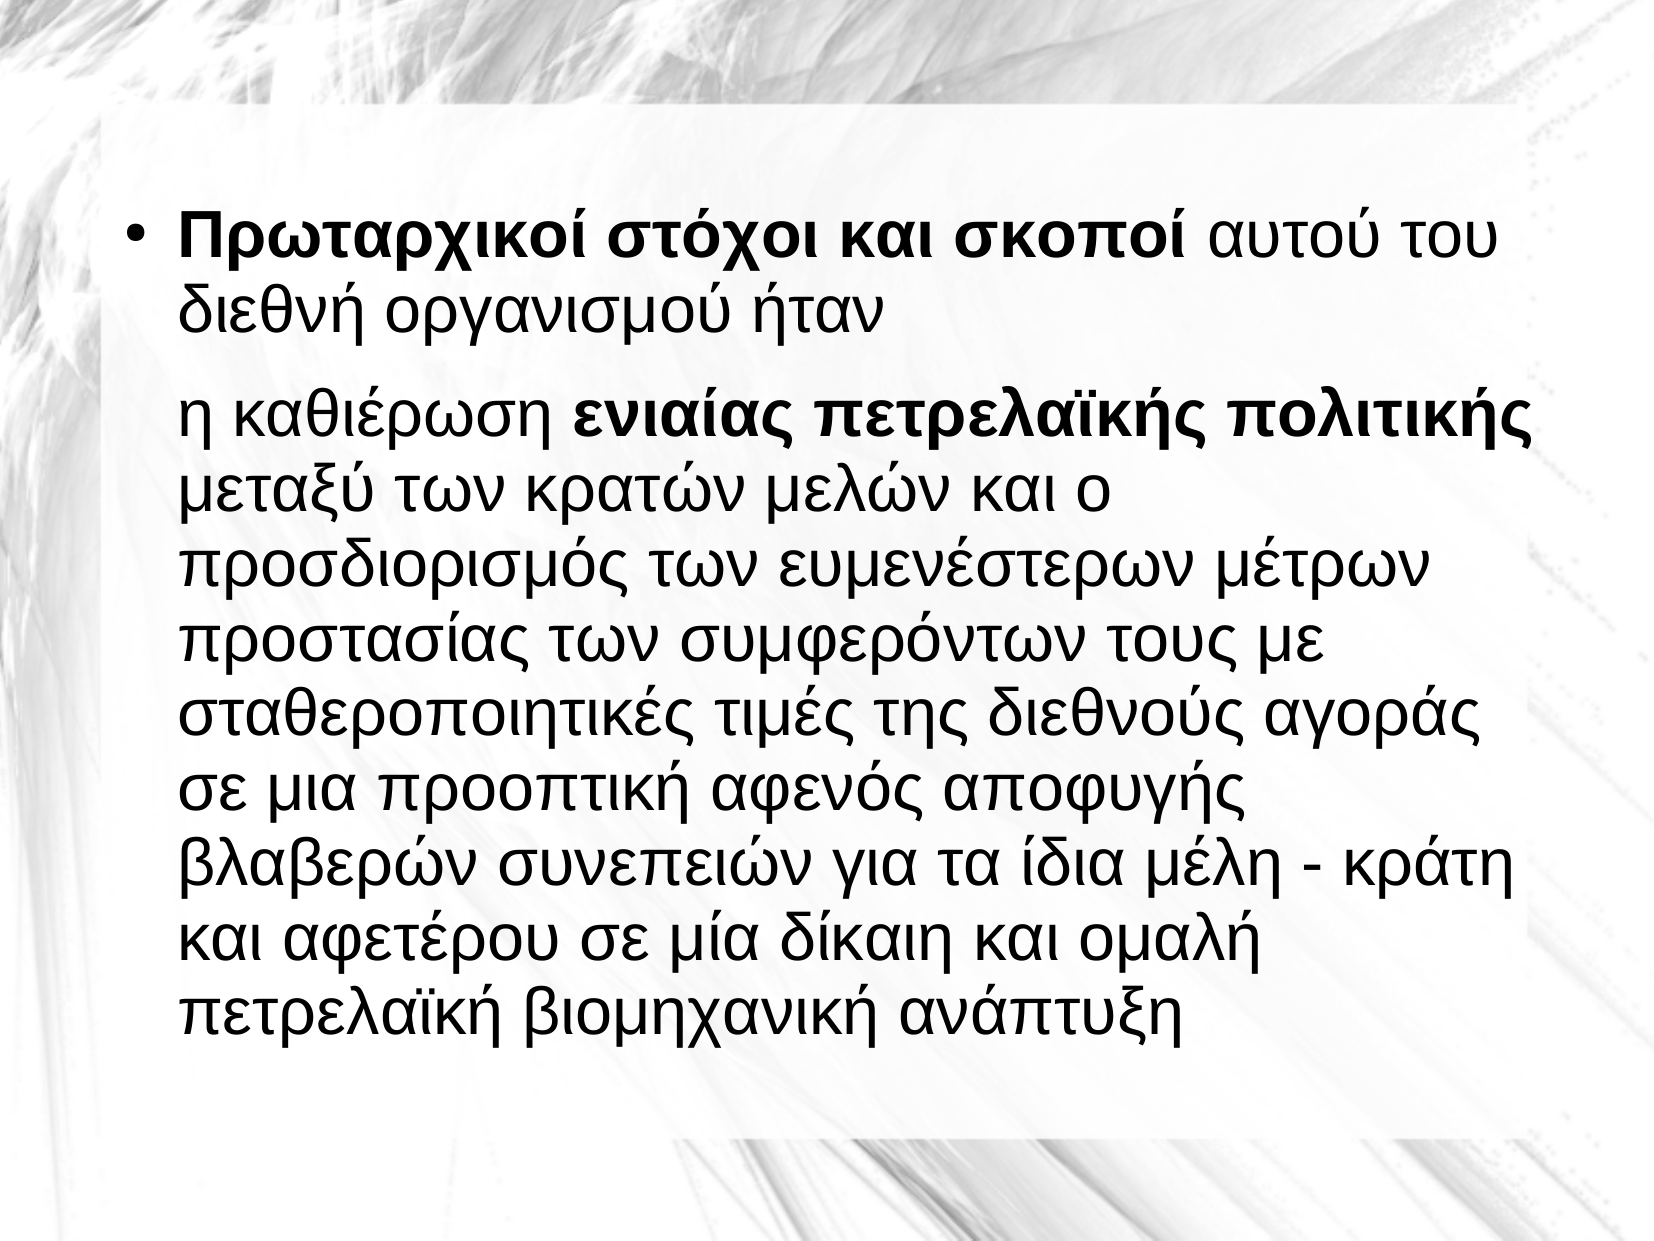

# Πρωταρχικοί στόχοι και σκοποί αυτού του διεθνή οργανισμού ήταν
η καθιέρωση ενιαίας πετρελαϊκής πολιτικής μεταξύ των κρατών μελών και ο προσδιορισμός των ευμενέστερων μέτρων προστασίας των συμφερόντων τους με σταθεροποιητικές τιμές της διεθνούς αγοράς σε μια προοπτική αφενός αποφυγής βλαβερών συνεπειών για τα ίδια μέλη - κράτη και αφετέρου σε μία δίκαιη και ομαλή πετρελαϊκή βιομηχανική ανάπτυξη